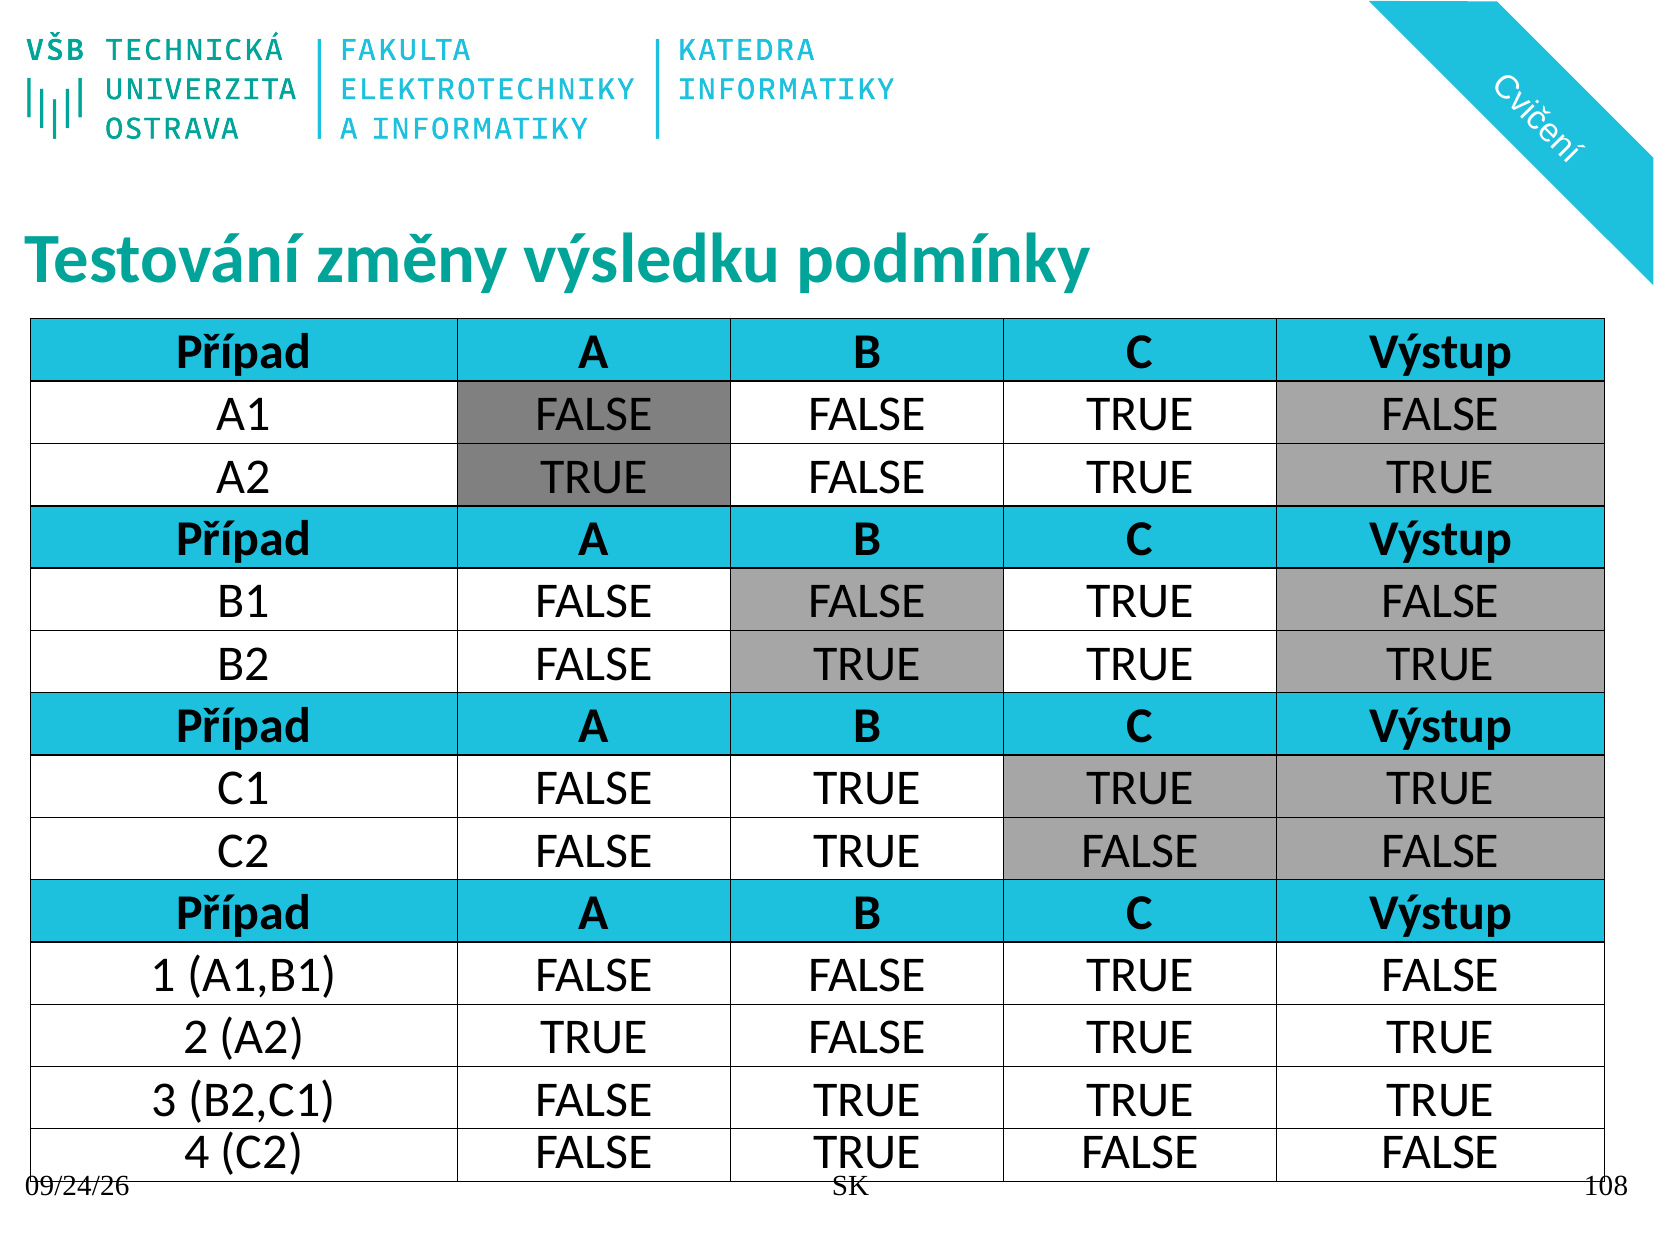

Cvičení
# Testování změny výsledku podmínky
| Případ | A | B | C | Výstup |
| --- | --- | --- | --- | --- |
| A1 | FALSE | FALSE | TRUE | FALSE |
| A2 | TRUE | FALSE | TRUE | TRUE |
| Případ | A | B | C | Výstup |
| B1 | FALSE | FALSE | TRUE | FALSE |
| B2 | FALSE | TRUE | TRUE | TRUE |
| Případ | A | B | C | Výstup |
| C1 | FALSE | TRUE | TRUE | TRUE |
| C2 | FALSE | TRUE | FALSE | FALSE |
| Případ | A | B | C | Výstup |
| 1 (A1,B1) | FALSE | FALSE | TRUE | FALSE |
| 2 (A2) | TRUE | FALSE | TRUE | TRUE |
| 3 (B2,C1) | FALSE | TRUE | TRUE | TRUE |
| 4 (C2) | FALSE | TRUE | FALSE | FALSE |
SK
108